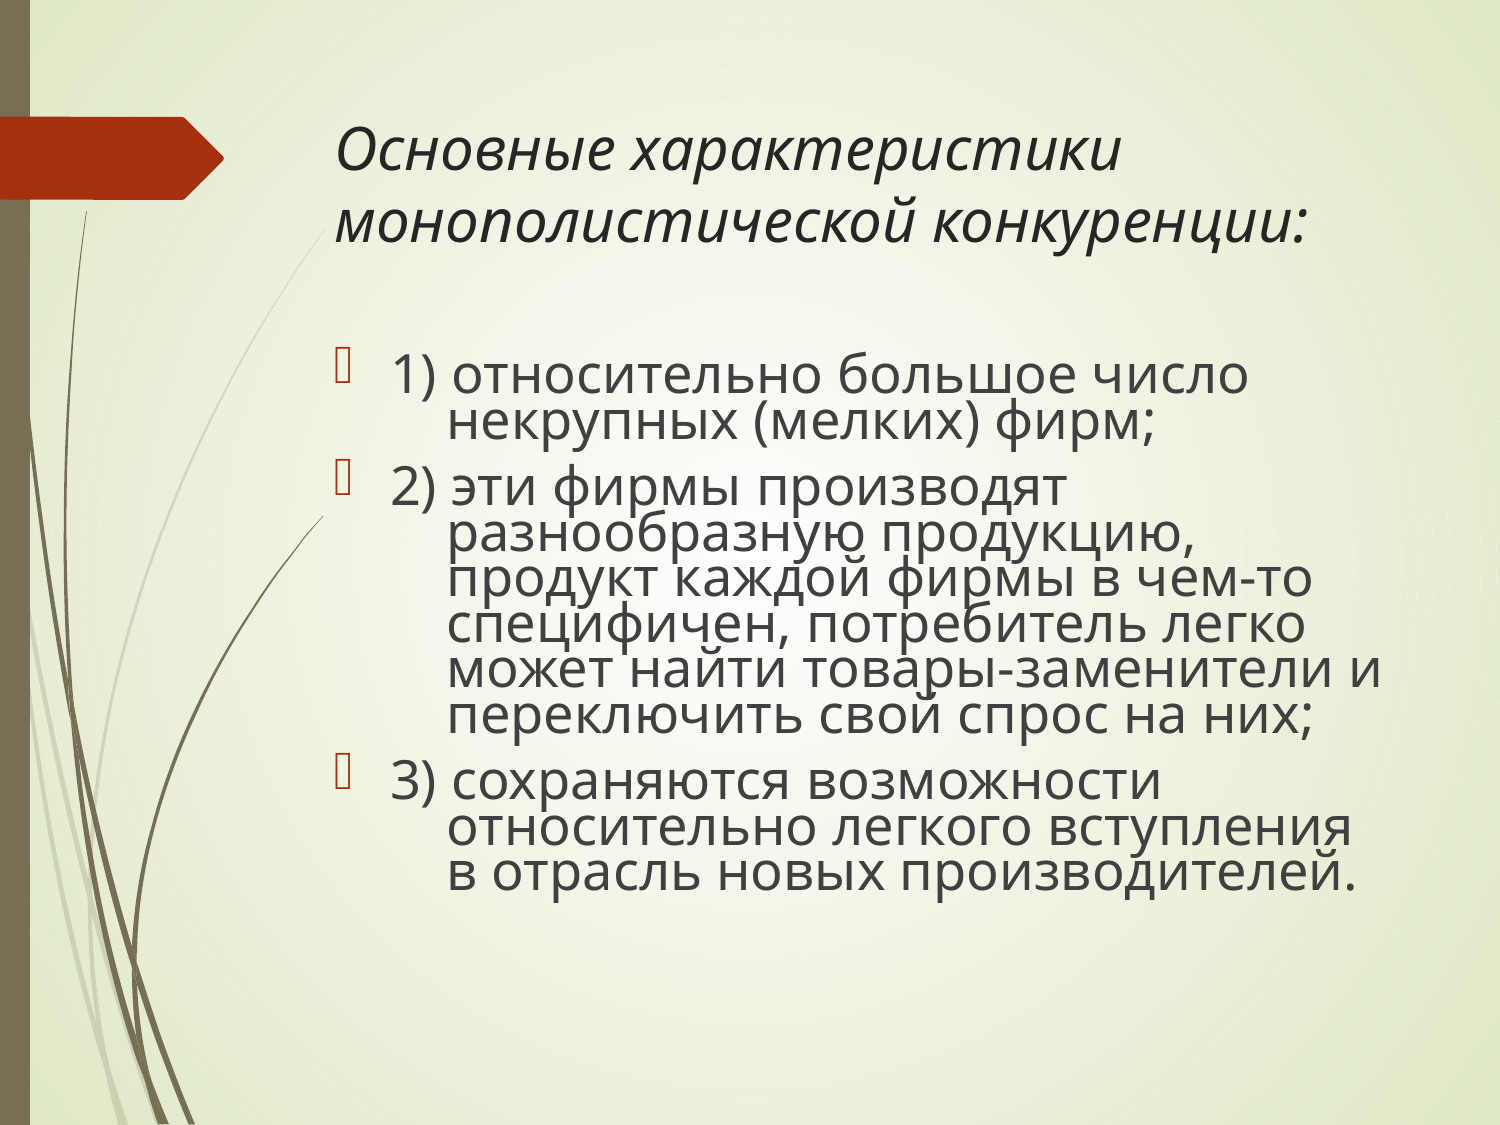

# Основные характеристики монополистической конкуренции:
1) относительно большое число некрупных (мелких) фирм;
2) эти фирмы производят разнообразную продукцию, продукт каждой фирмы в чем-то специфичен, потребитель легко может найти товары-заменители и переключить свой спрос на них;
3) сохраняются возможности относительно легкого вступления в отрасль новых производителей.